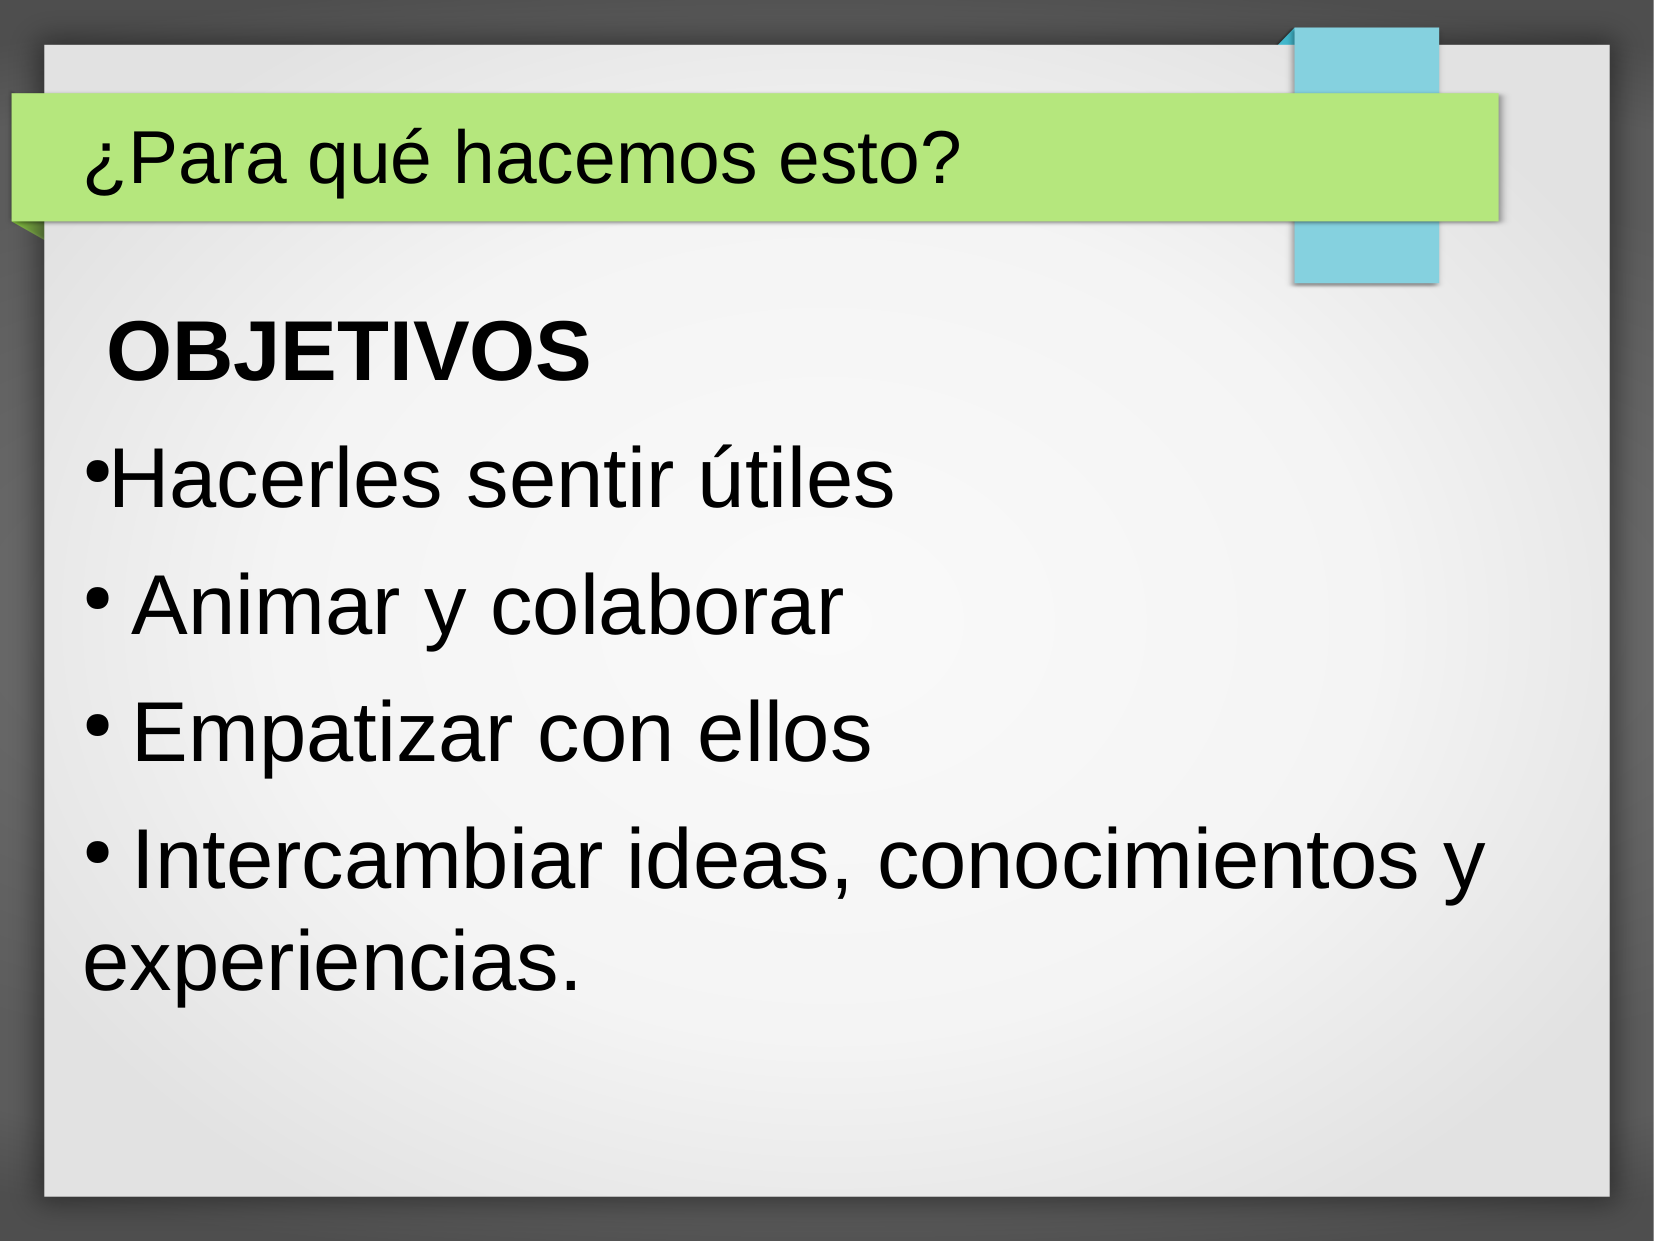

# ¿Para qué hacemos esto?
 OBJETIVOS
Hacerles sentir útiles
 Animar y colaborar
 Empatizar con ellos
 Intercambiar ideas, conocimientos y experiencias.